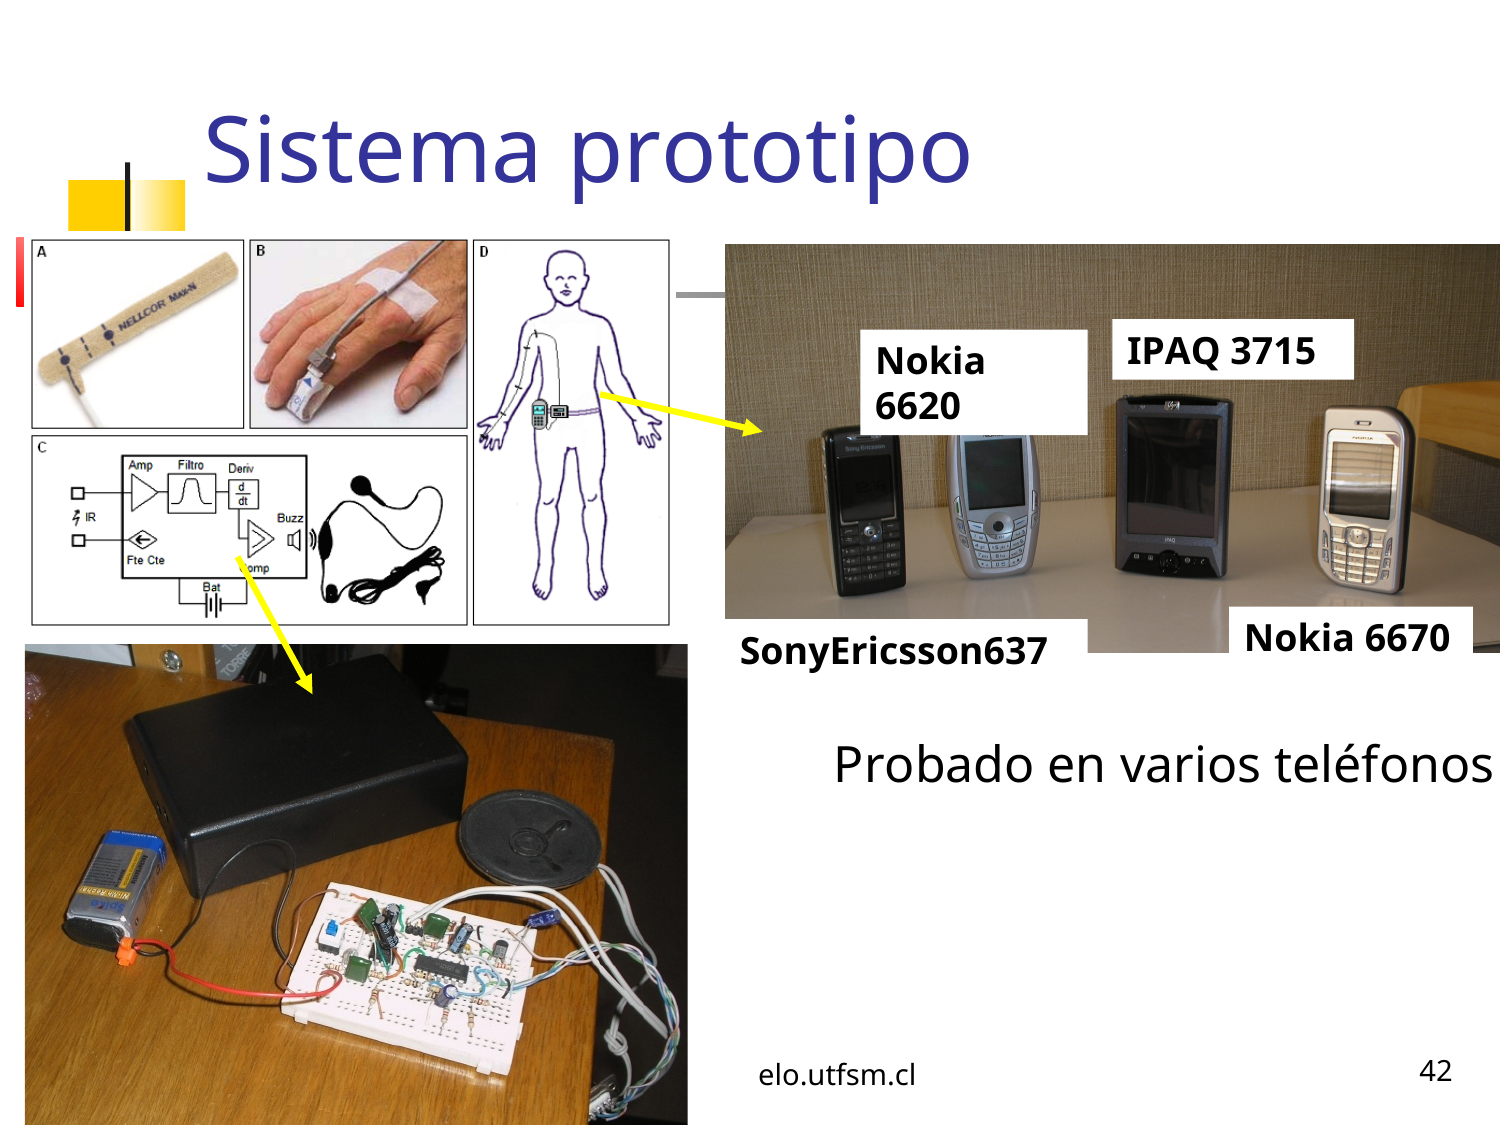

# Sistema prototipo
IPAQ 3715
Nokia 6620
Nokia 6670
SonyEricsson637
Probado en varios teléfonos
Abril 2009
elo.utfsm.cl